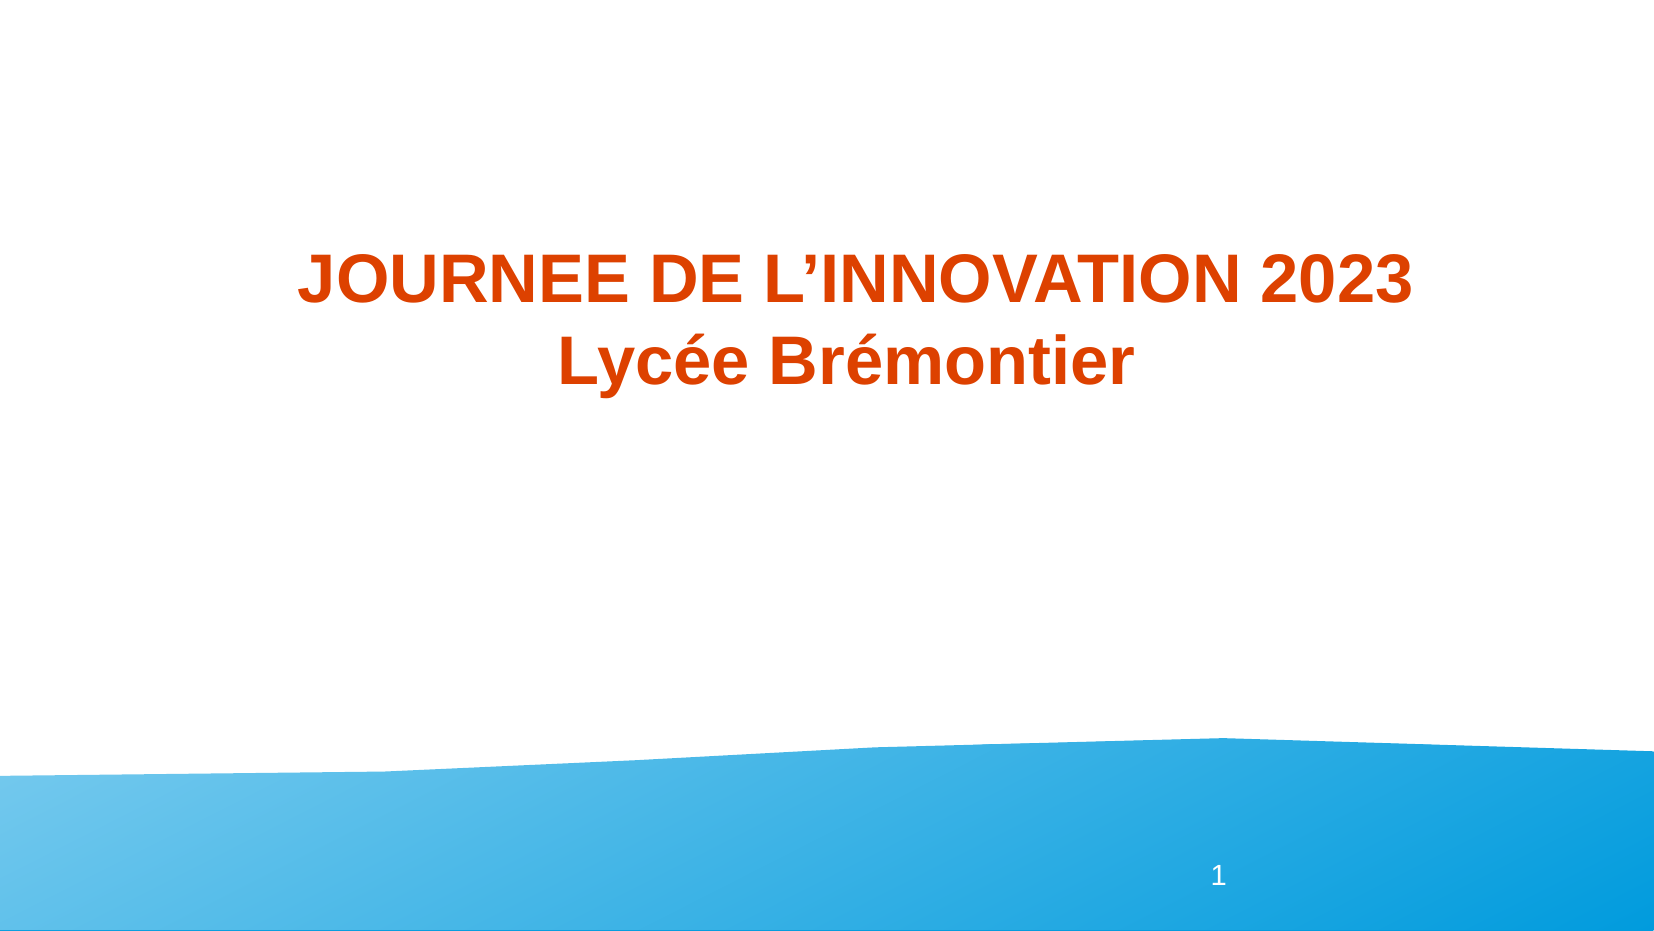

# JOURNEE DE L’INNOVATION 2023 Lycée Brémontier